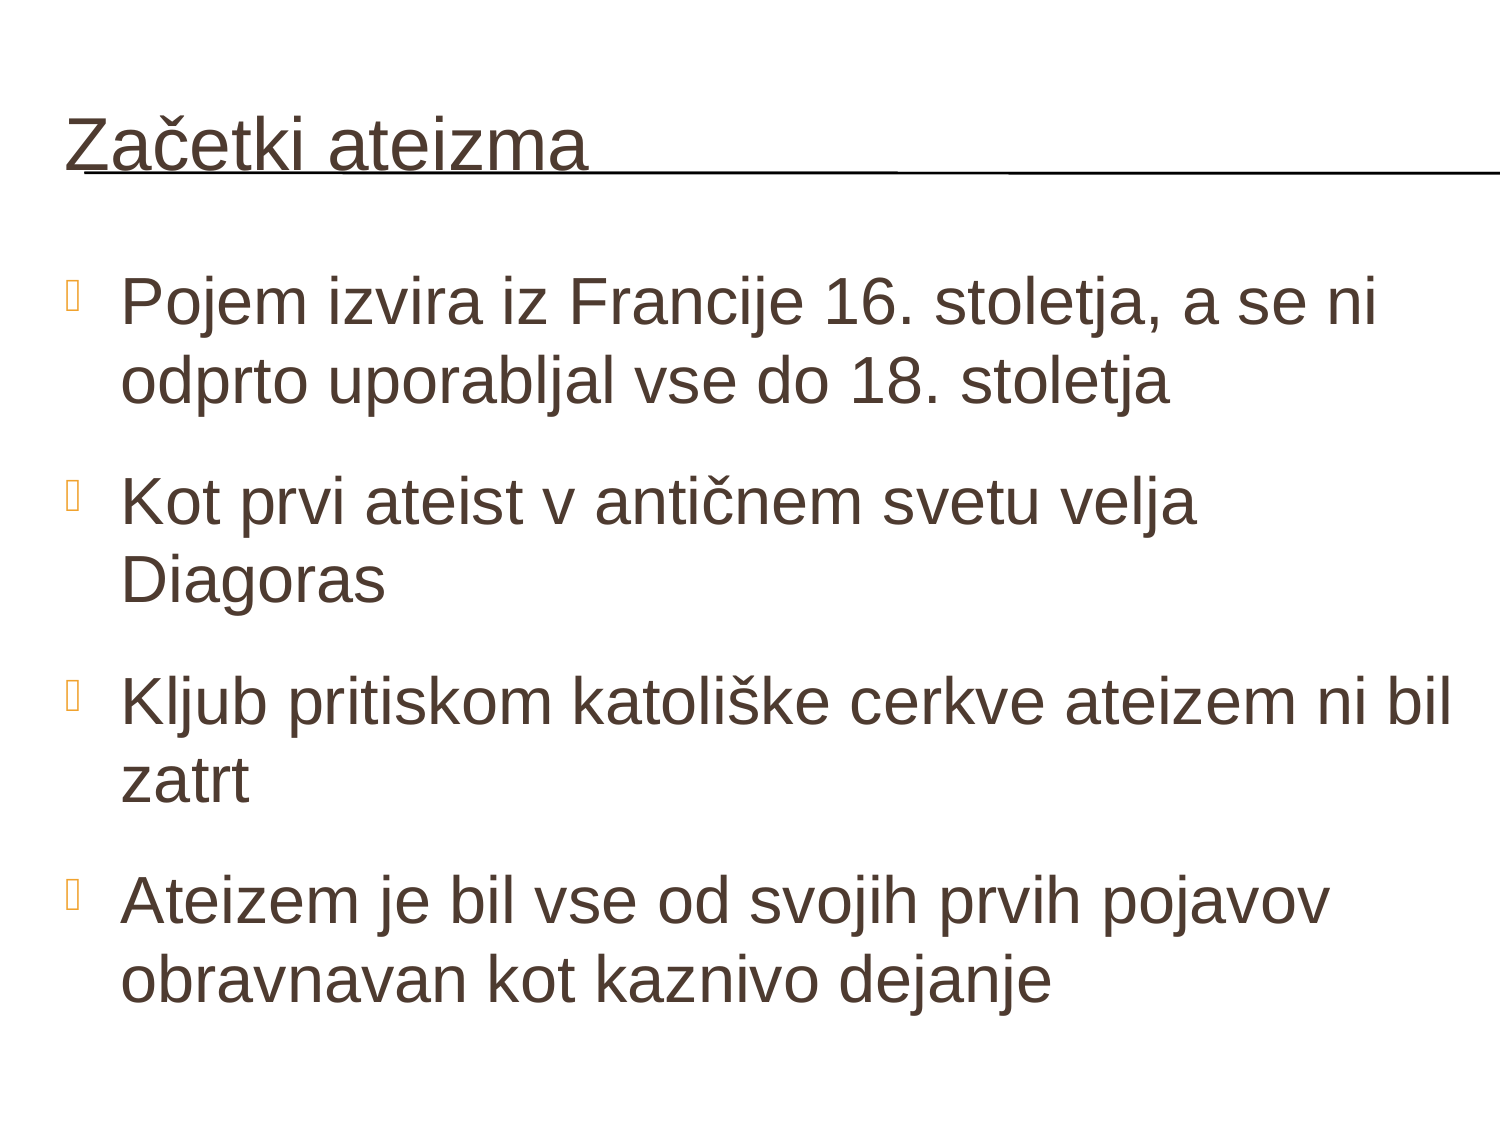

# Začetki ateizma
Pojem izvira iz Francije 16. stoletja, a se ni odprto uporabljal vse do 18. stoletja
Kot prvi ateist v antičnem svetu velja Diagoras
Kljub pritiskom katoliške cerkve ateizem ni bil zatrt
Ateizem je bil vse od svojih prvih pojavov obravnavan kot kaznivo dejanje